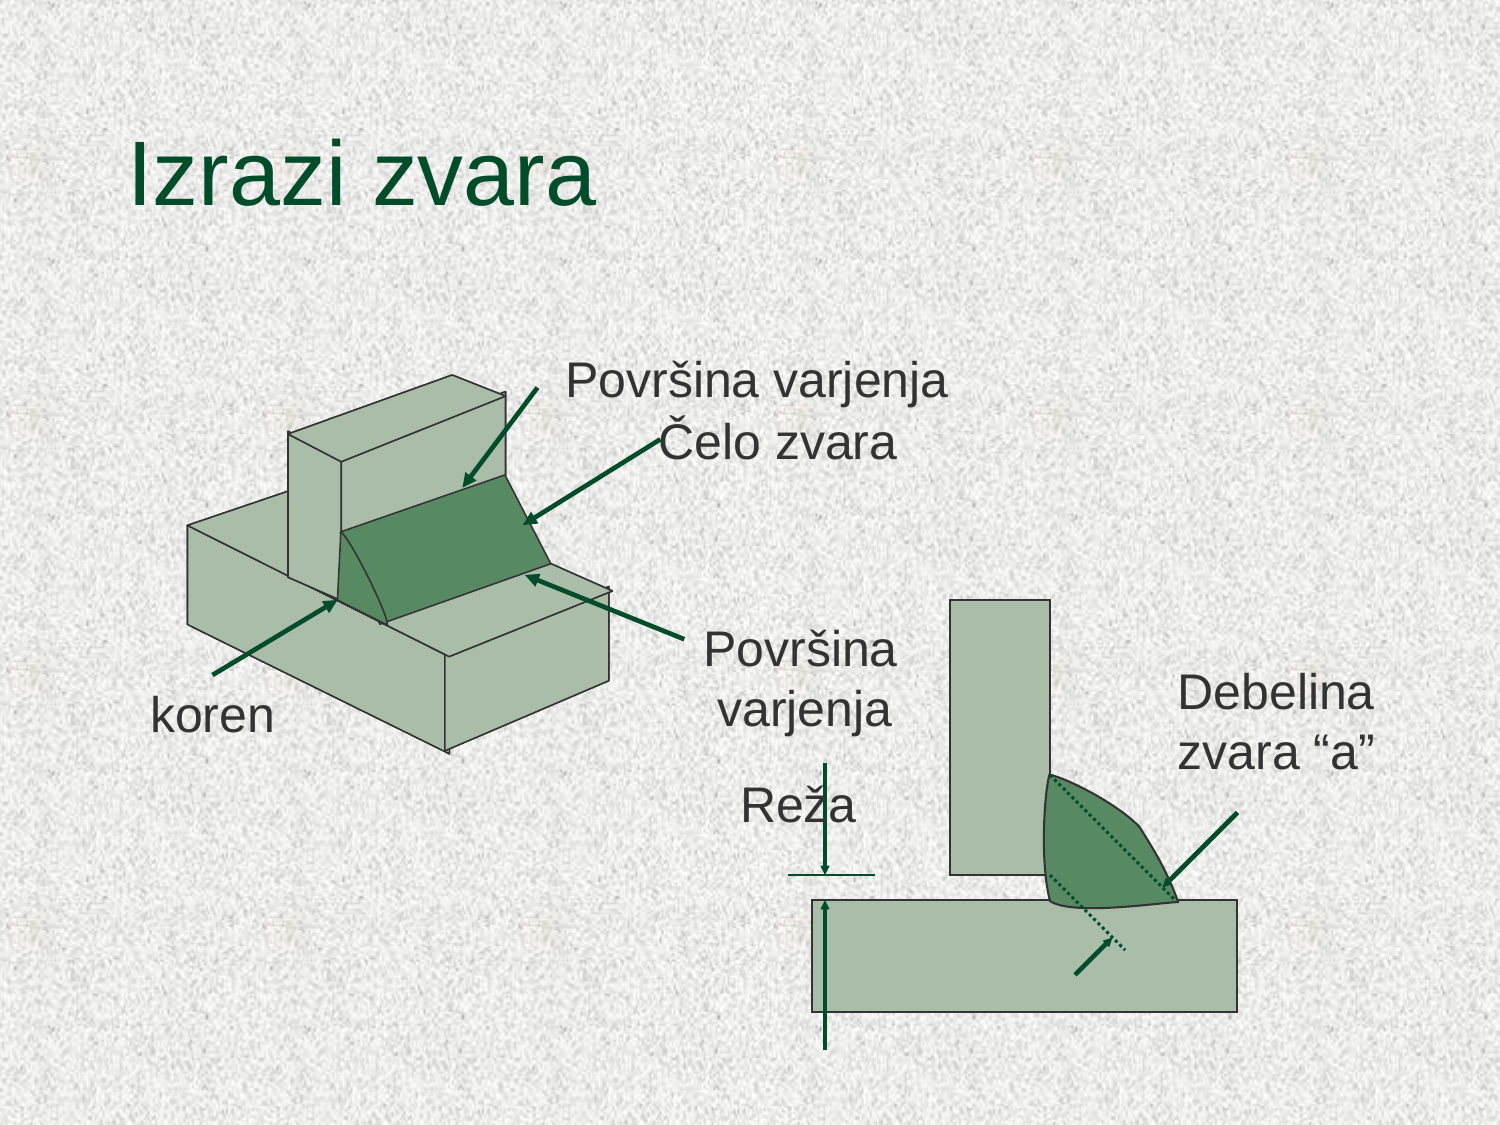

# Izrazi zvara
Površina varjenja
Čelo zvara
Površina
 varjenja
koren
Debelina
zvara “a”
Reža